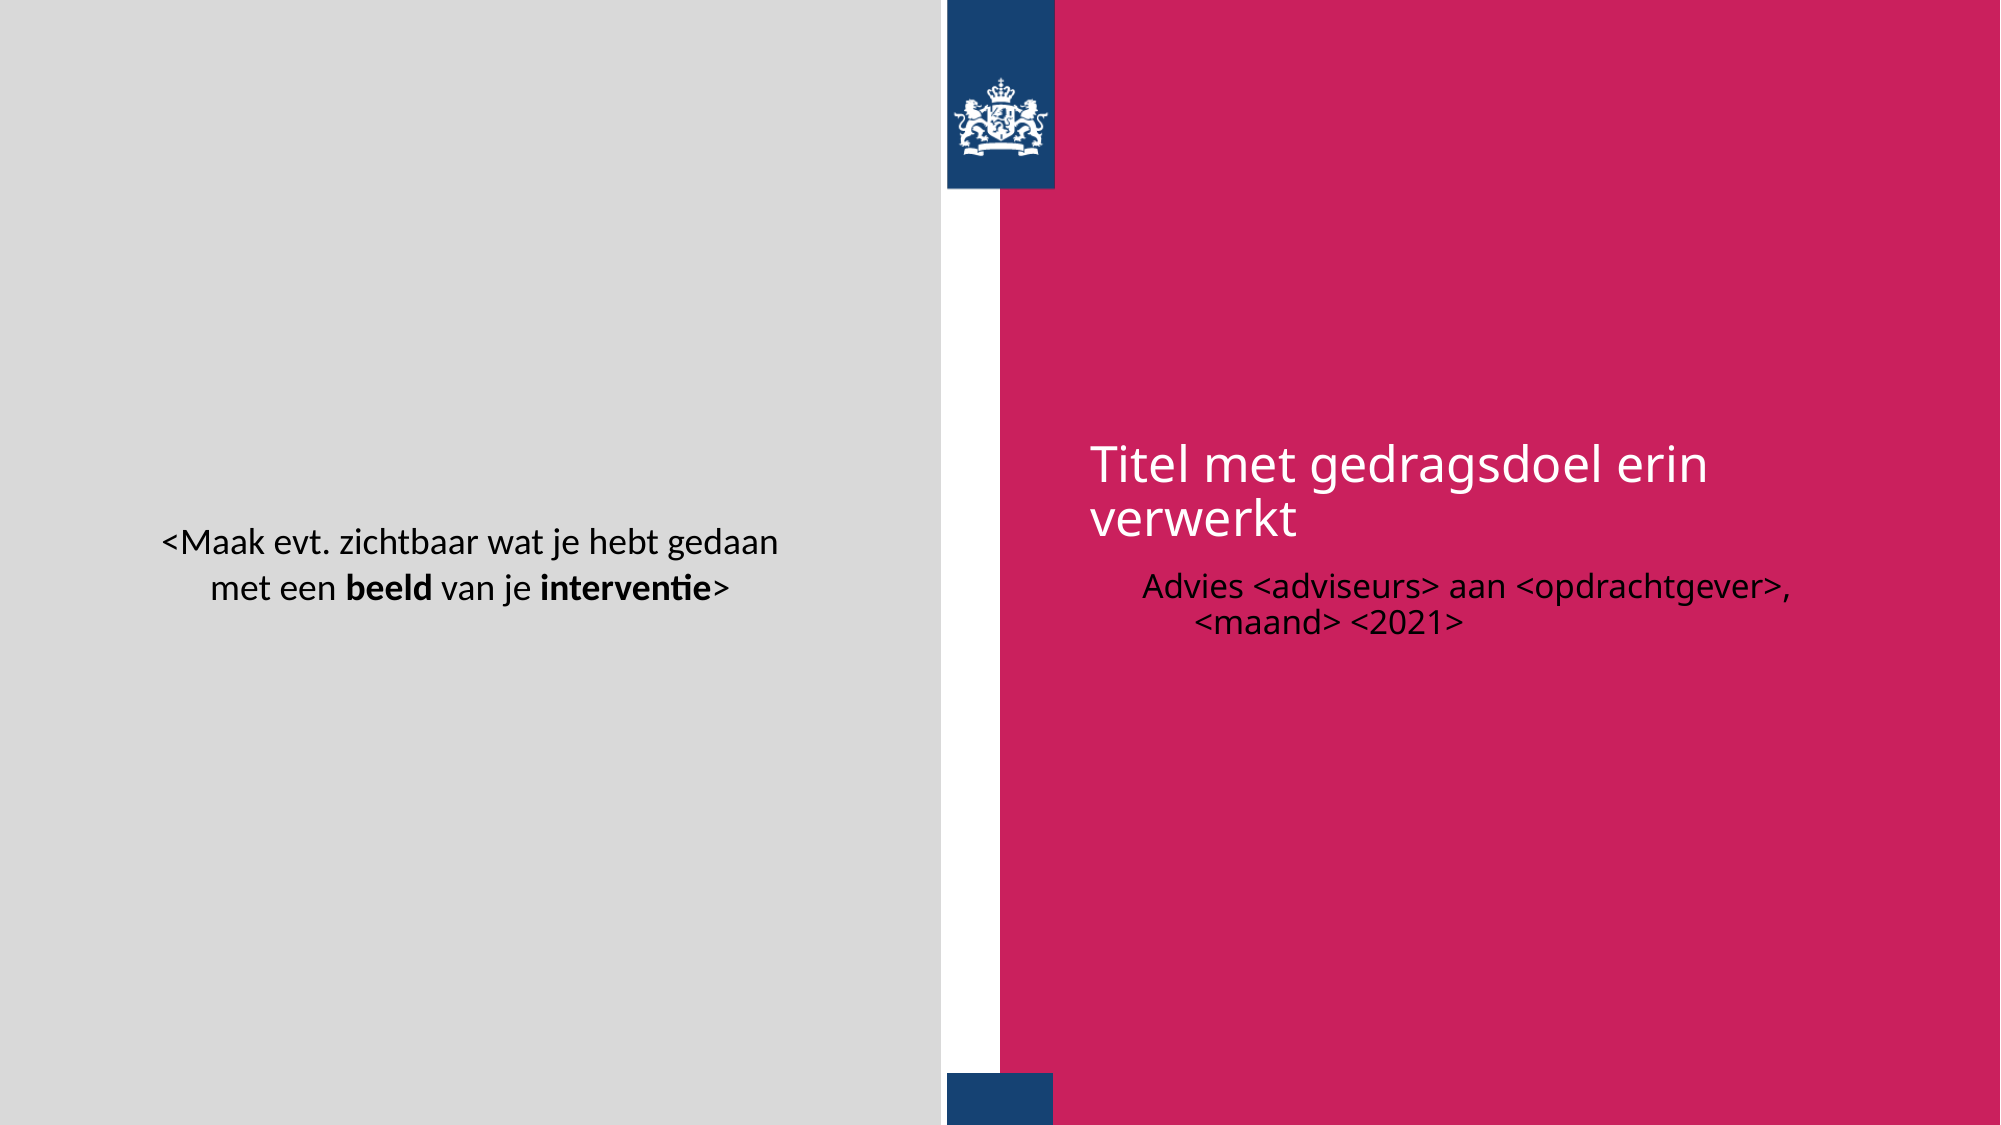

<Maak evt. zichtbaar wat je hebt gedaan
met een beeld van je interventie>
Titel met gedragsdoel erin verwerkt
# Advies <adviseurs> aan <opdrachtgever>, <maand> <2021>